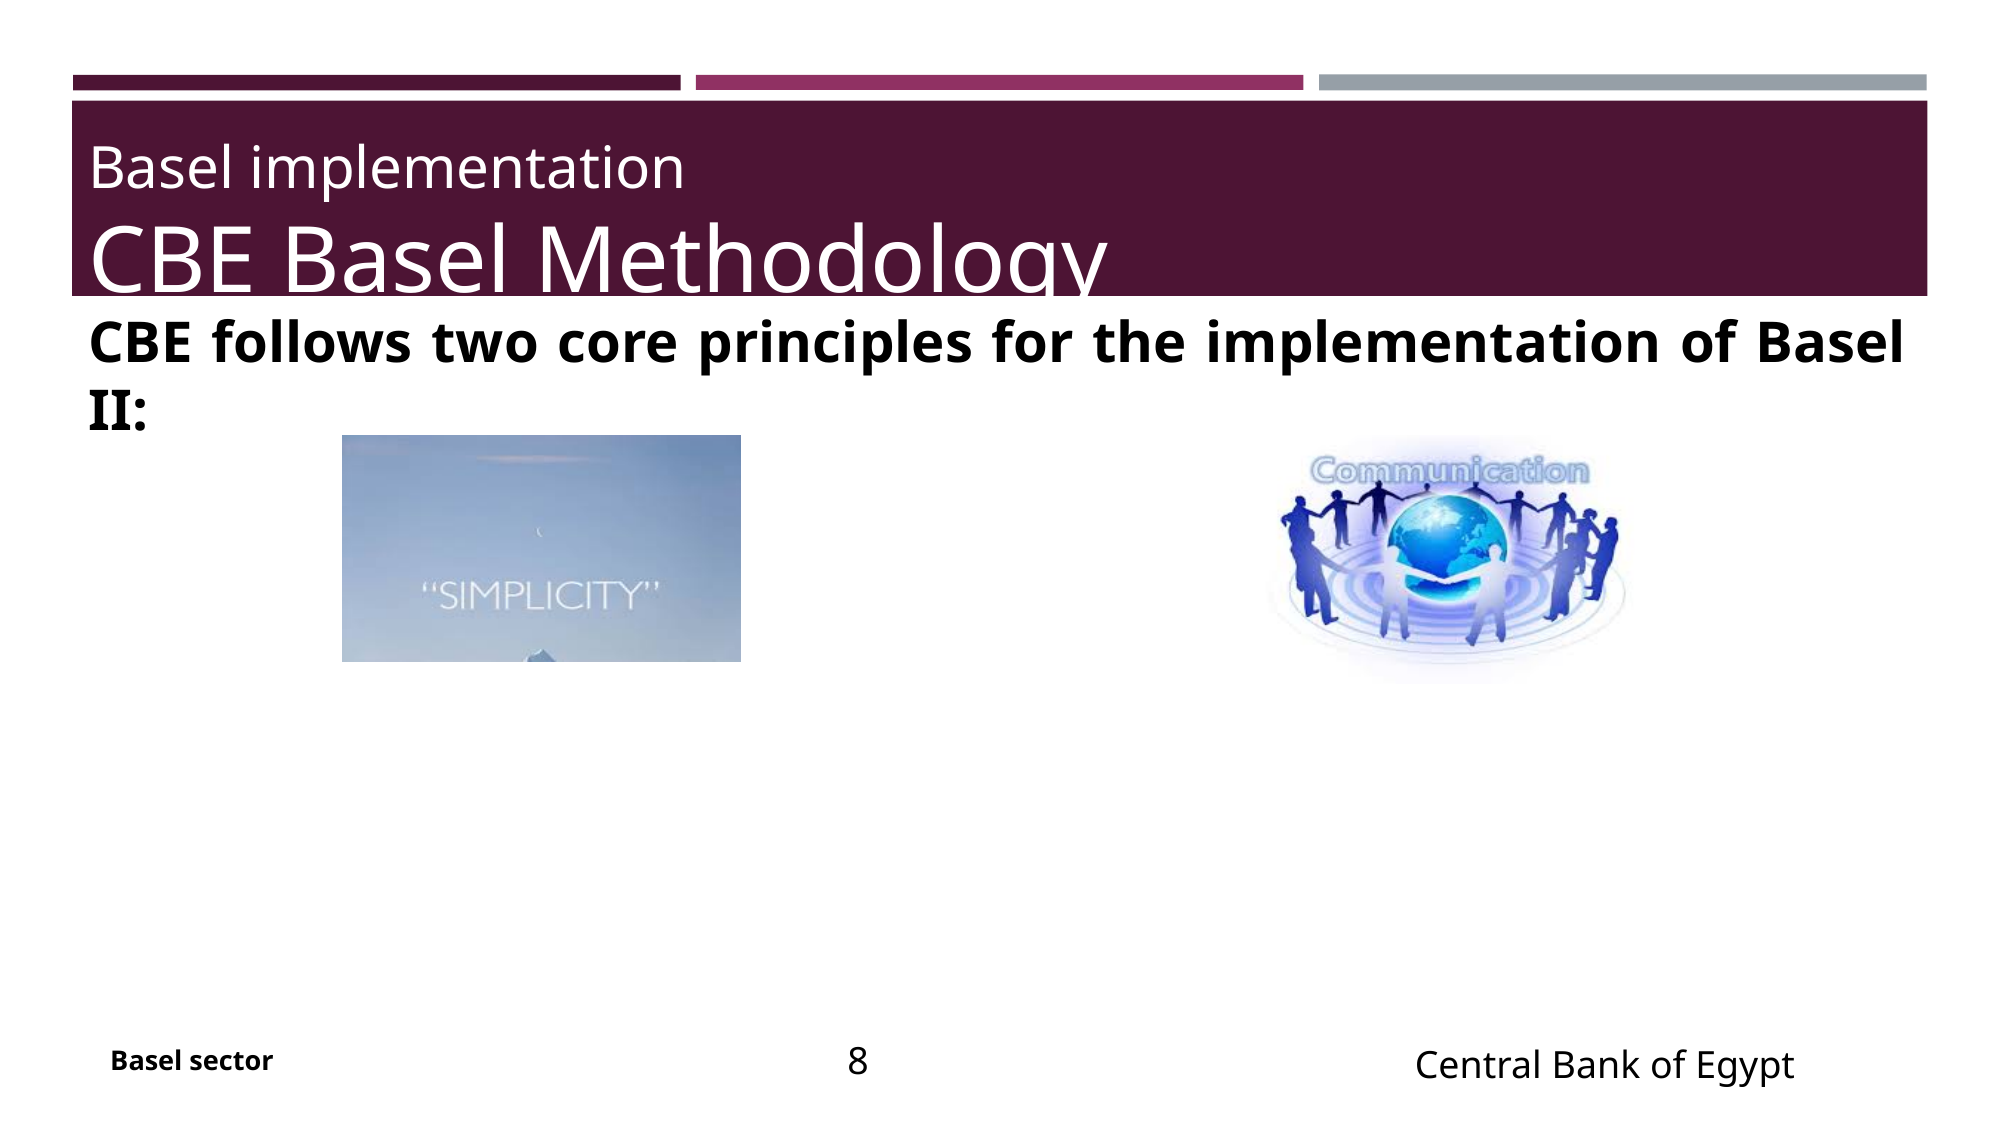

# Basel implementation CBE Basel Methodology
CBE follows two core principles for the implementation of Basel II:
Simplicity is required to remain consistent with varied levels of sophistication in banks' information and control systems and to ensure smooth transition with existing regulations. Standardized approaches are the logical consequence of this.
Communication is a core factor of success for a new regulatory framework the scope of Basel II is very comprehensive, it has to be understood by all stakeholders.
Central Bank of Egypt